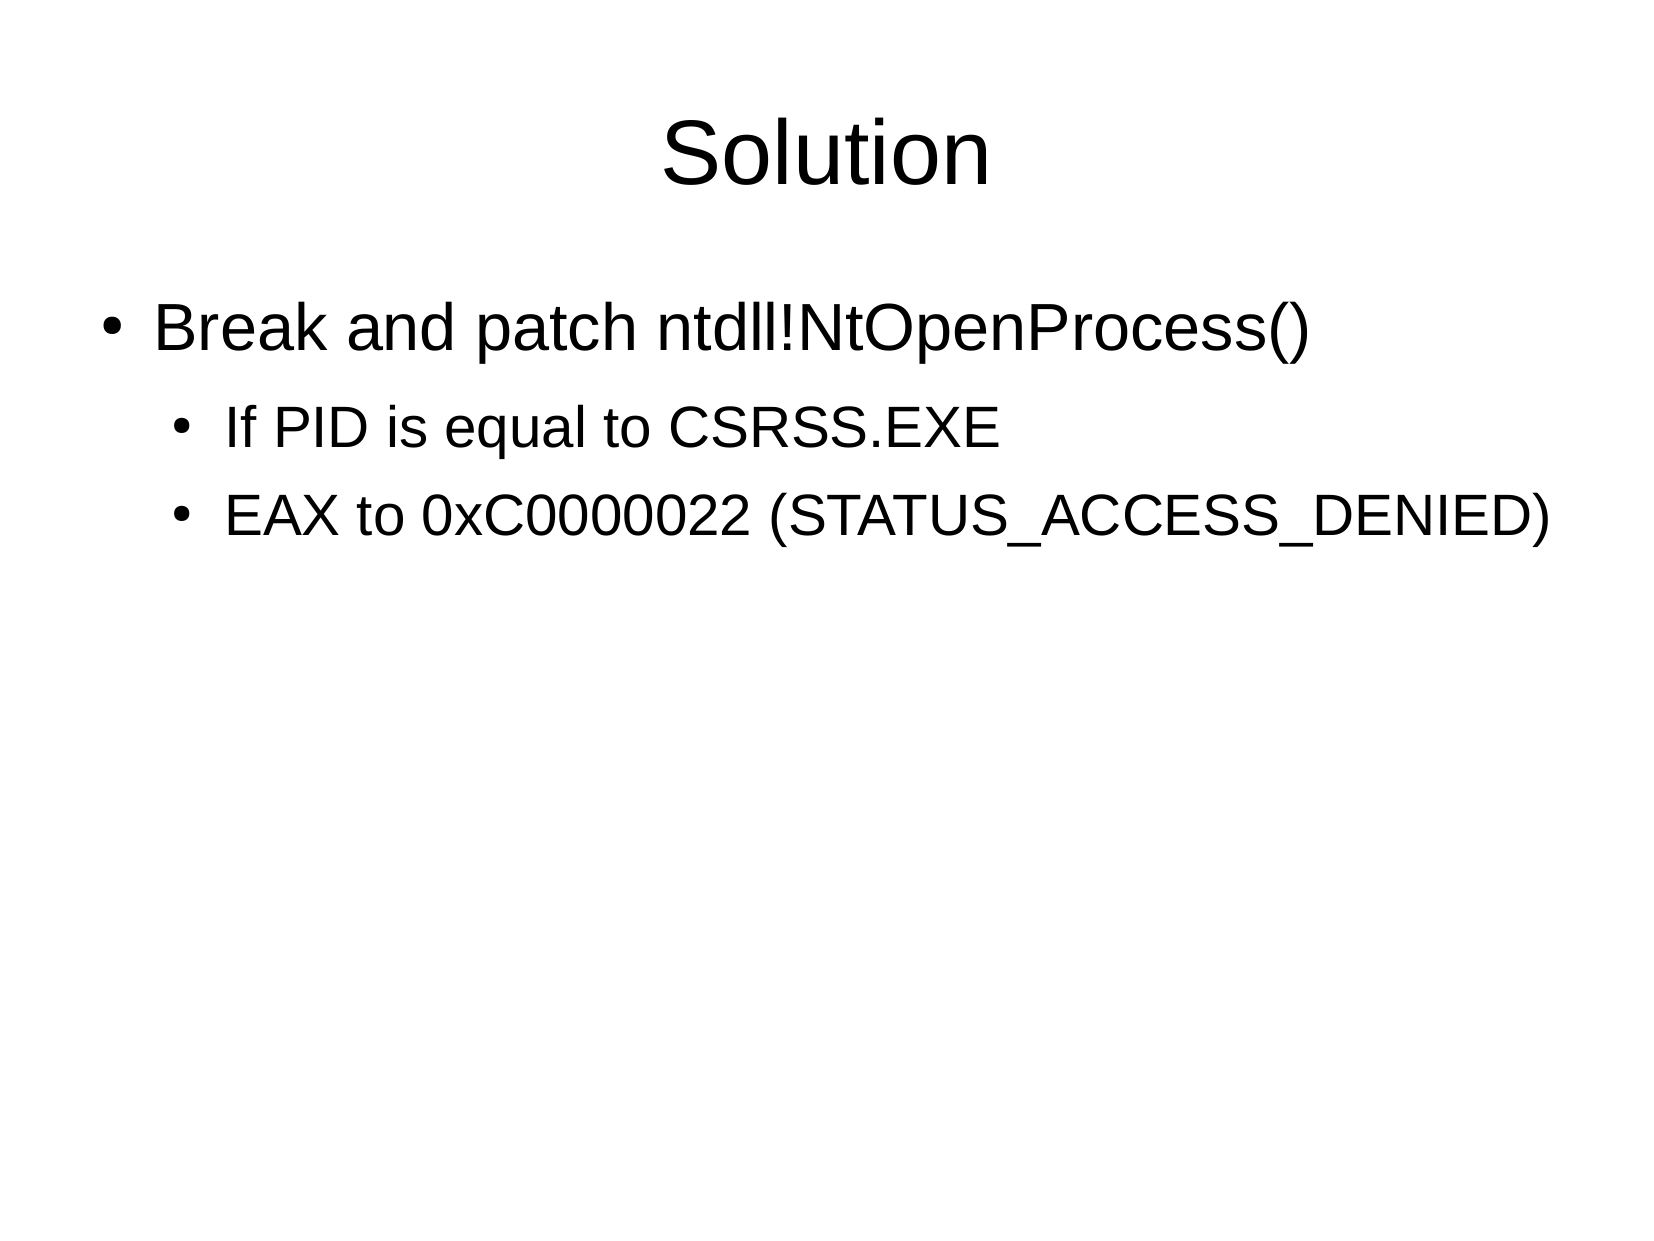

# Solution
Break and patch ntdll!NtOpenProcess()
If PID is equal to CSRSS.EXE
EAX to 0xC0000022 (STATUS_ACCESS_DENIED)